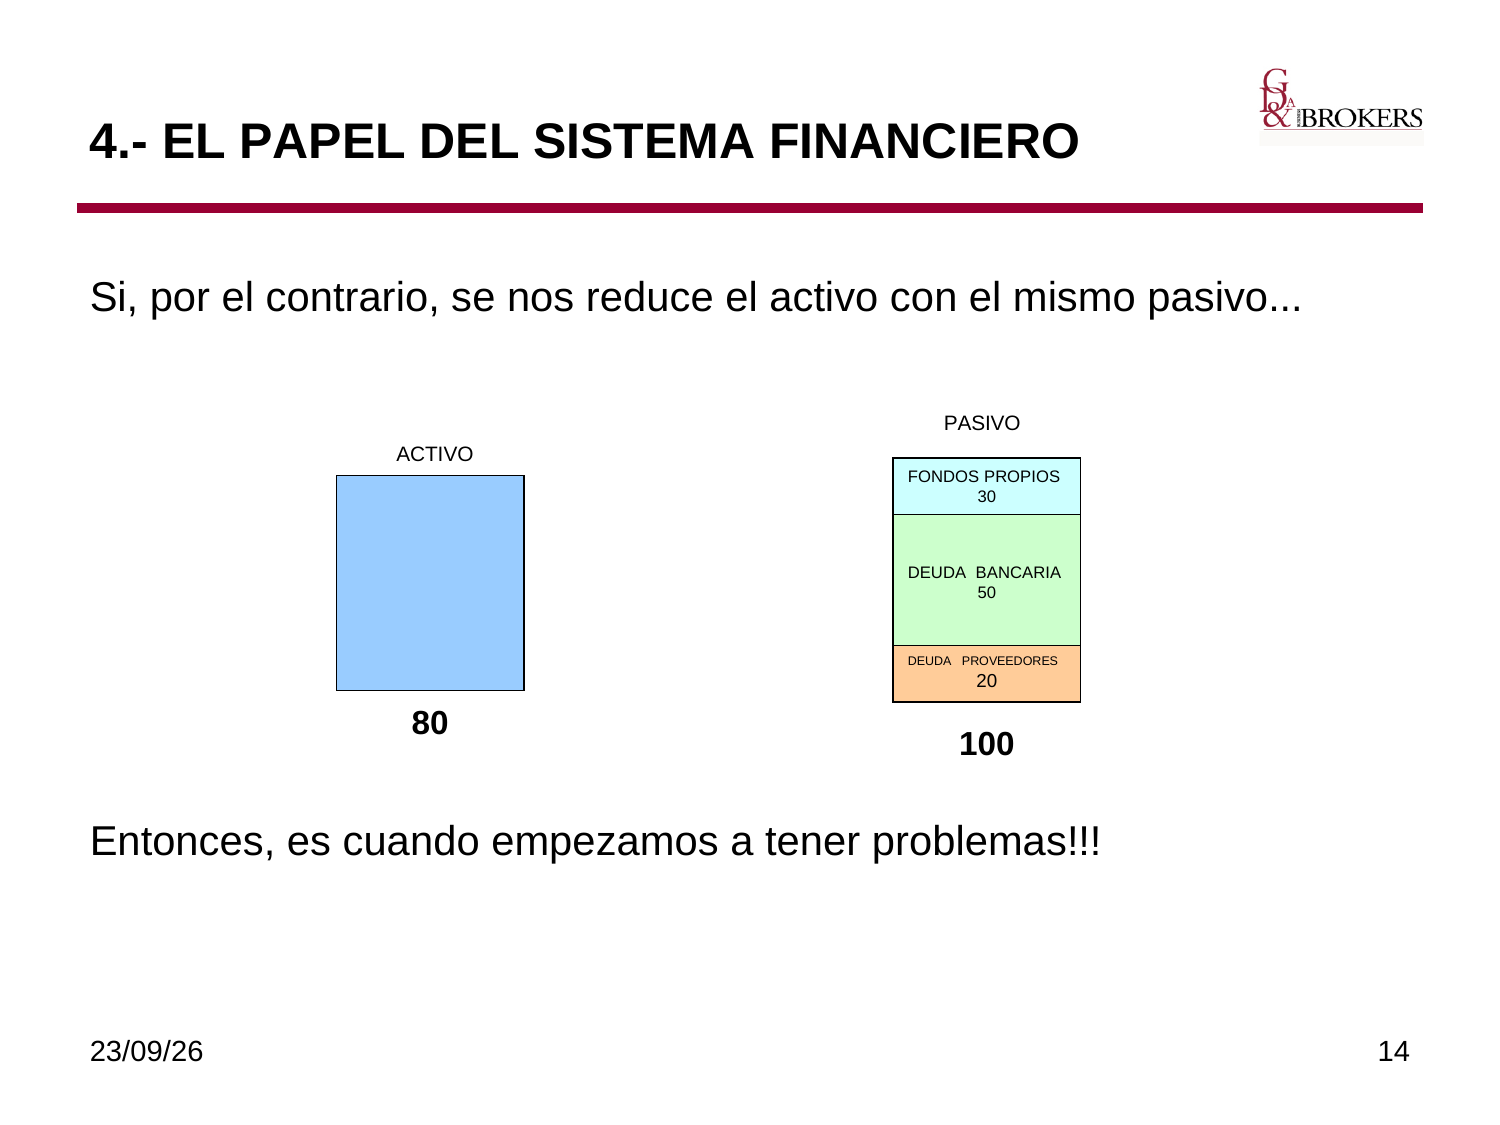

# 4.- EL PAPEL DEL SISTEMA FINANCIERO
Si, por el contrario, se nos reduce el activo con el mismo pasivo...
Entonces, es cuando empezamos a tener problemas!!!
PASIVO
FONDOS PROPIOS
30
DEUDA BANCARIA
50
DEUDA PROVEEDORES
20
100
ACTIVO
80
14